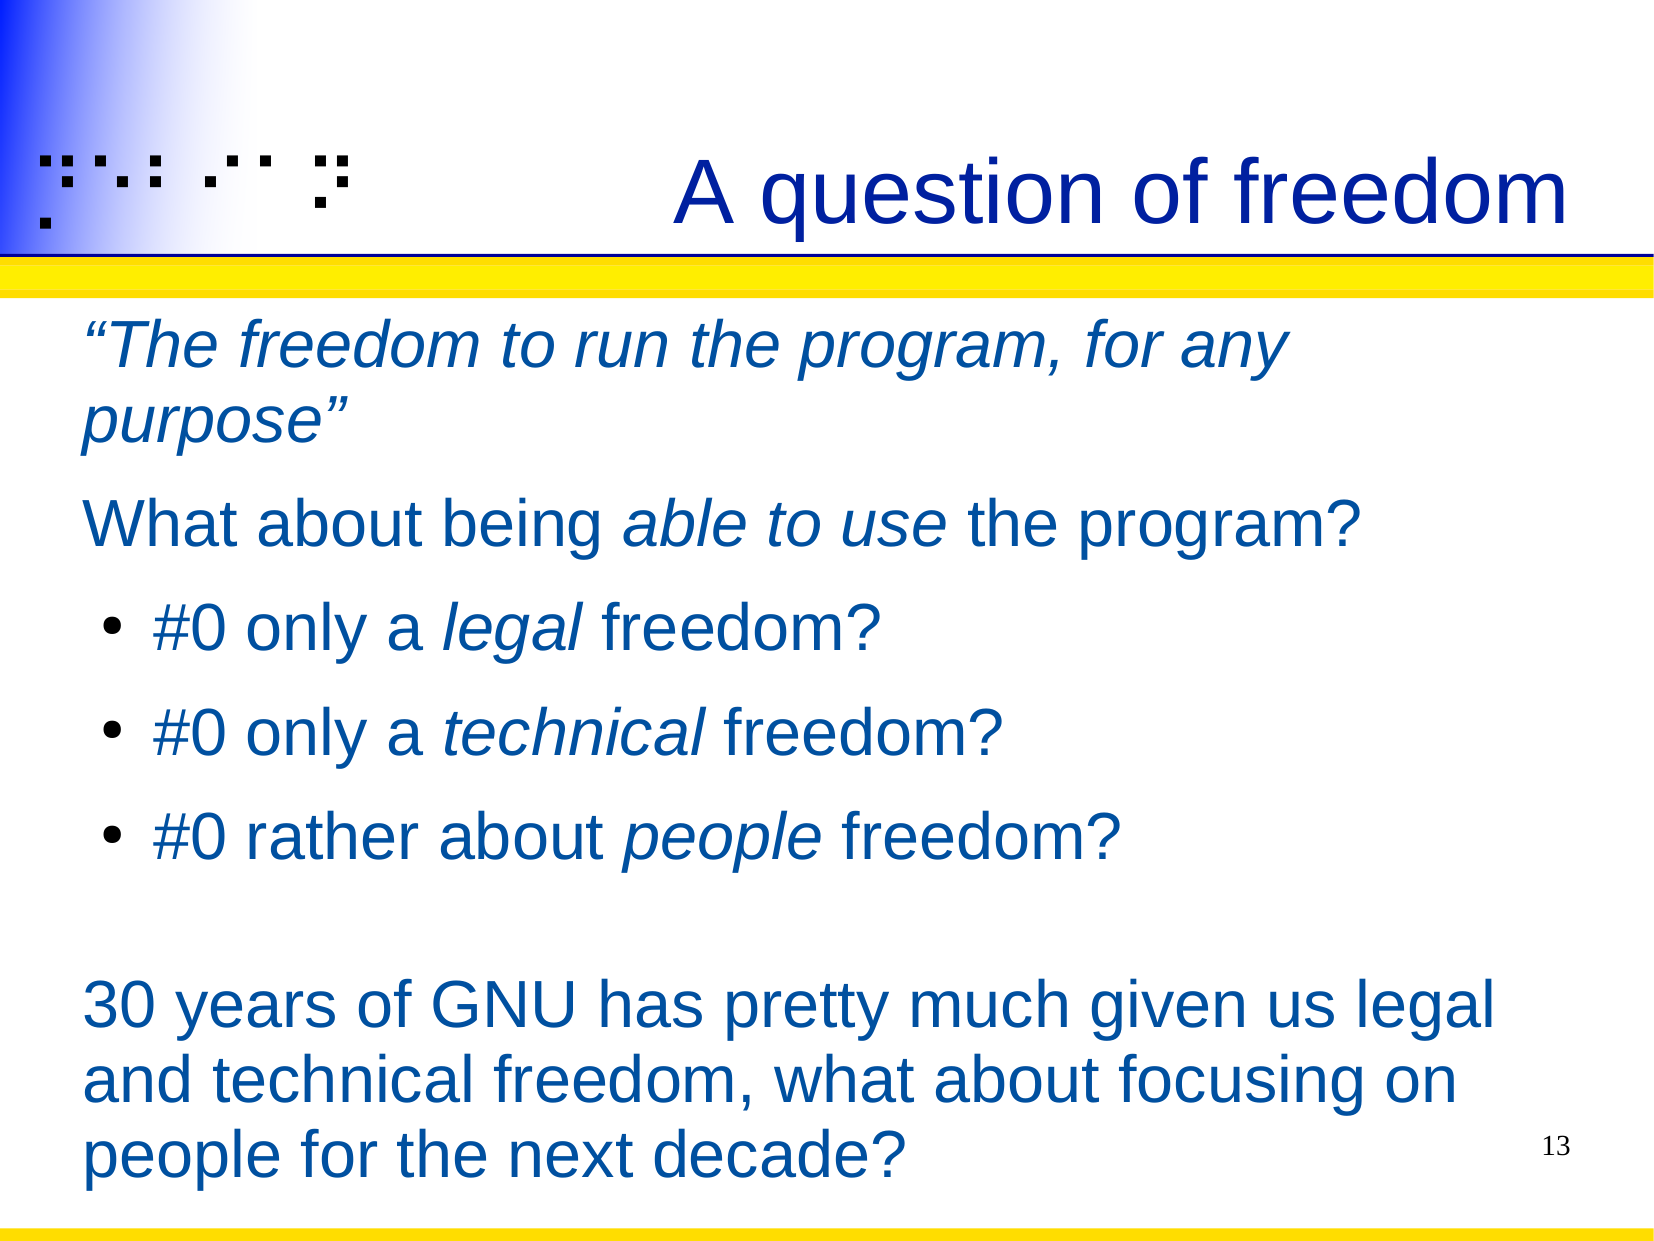

# A question of freedom
“The freedom to run the program, for any purpose”
What about being able to use the program?
#0 only a legal freedom?
#0 only a technical freedom?
#0 rather about people freedom?
30 years of GNU has pretty much given us legal and technical freedom, what about focusing on people for the next decade?
13